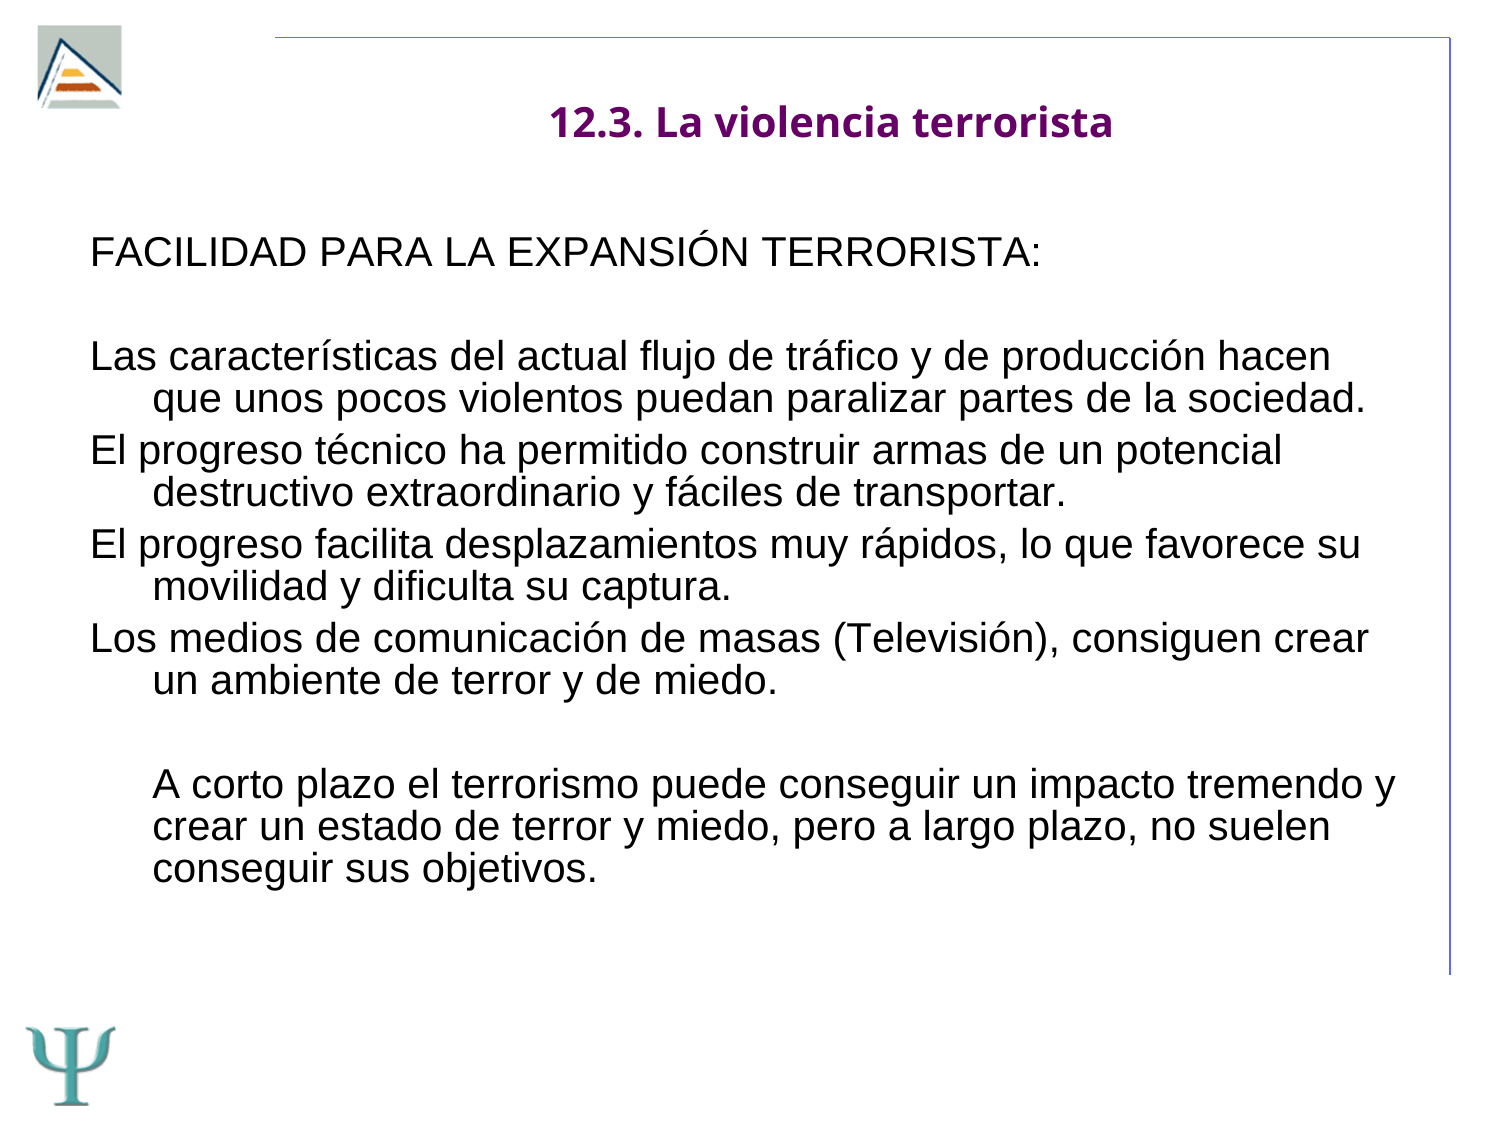

# 12.3. La violencia terrorista
FACILIDAD PARA LA EXPANSIÓN TERRORISTA:
Las características del actual flujo de tráfico y de producción hacen que unos pocos violentos puedan paralizar partes de la sociedad.
El progreso técnico ha permitido construir armas de un potencial destructivo extraordinario y fáciles de transportar.
El progreso facilita desplazamientos muy rápidos, lo que favorece su movilidad y dificulta su captura.
Los medios de comunicación de masas (Televisión), consiguen crear un ambiente de terror y de miedo.
	A corto plazo el terrorismo puede conseguir un impacto tremendo y crear un estado de terror y miedo, pero a largo plazo, no suelen conseguir sus objetivos.